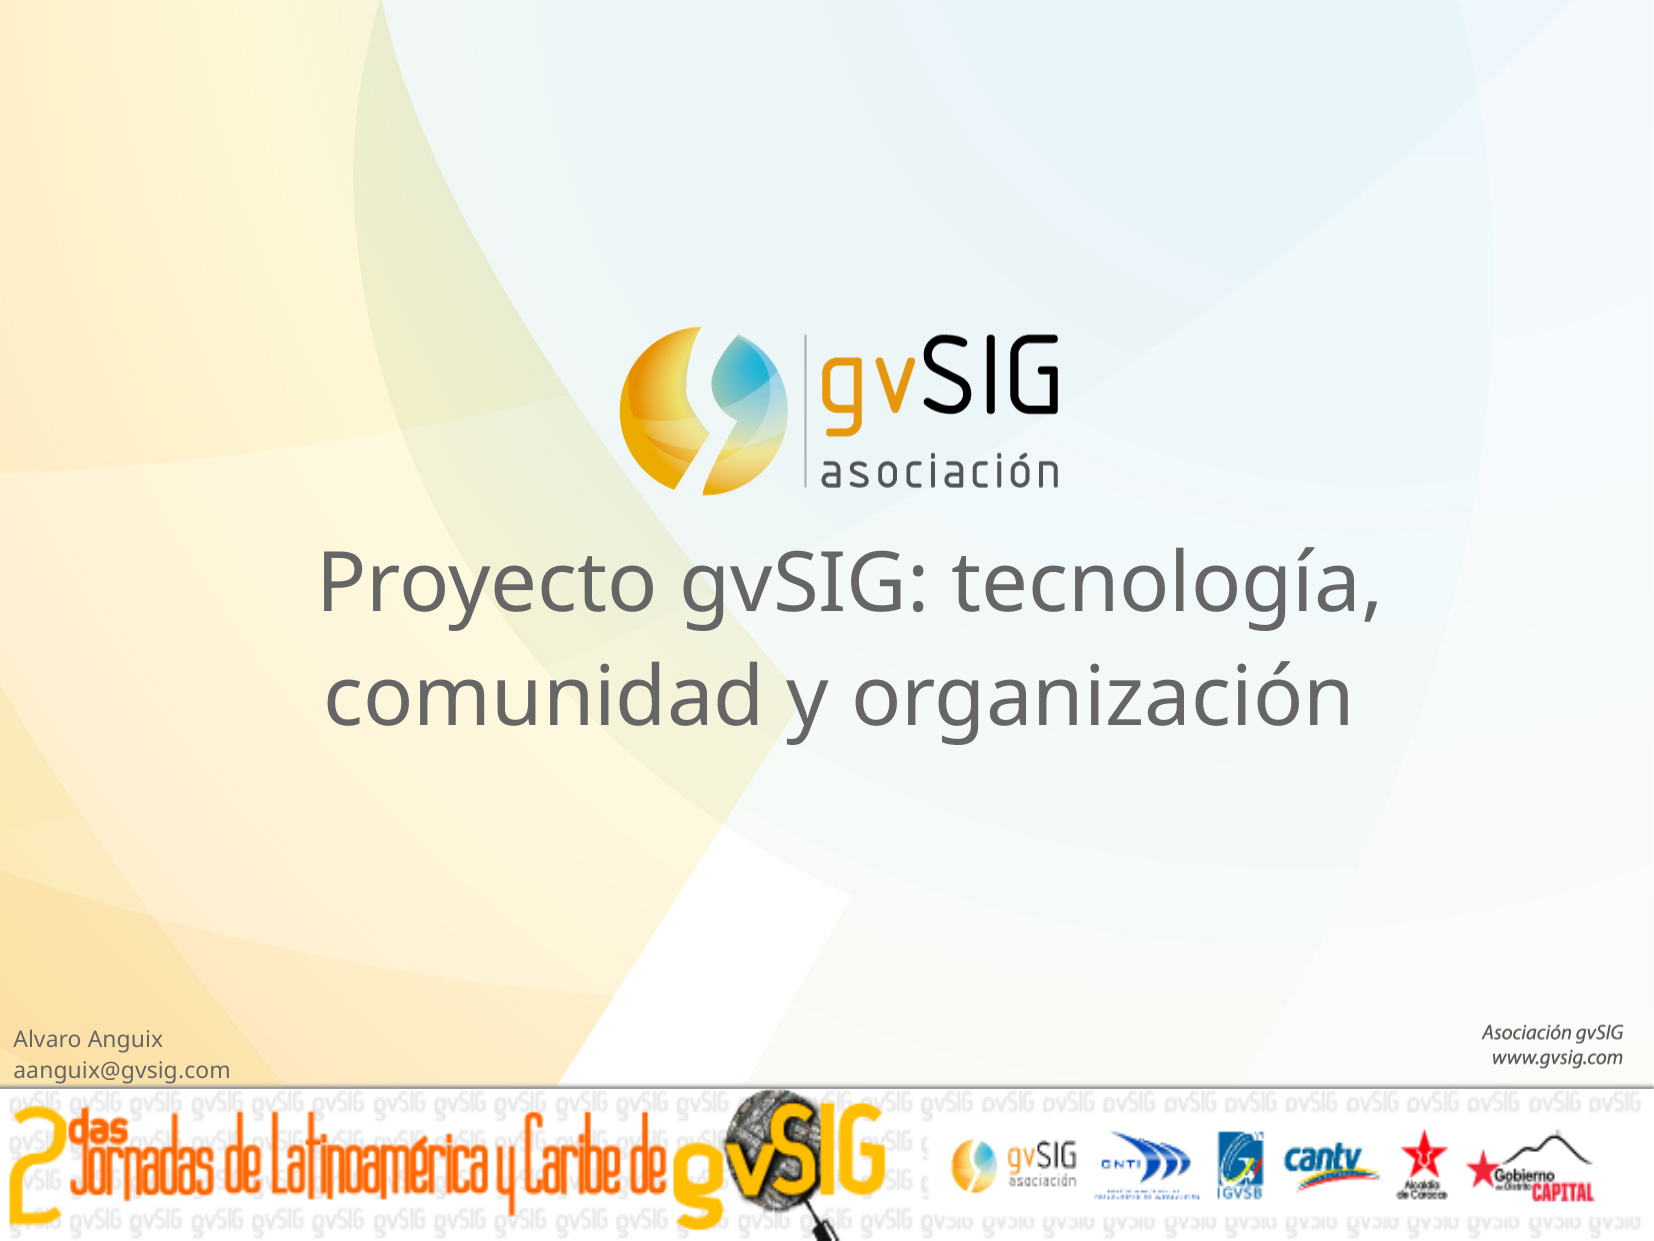

# Proyecto gvSIG: tecnología, comunidad y organización
Alvaro Anguix
aanguix@gvsig.com